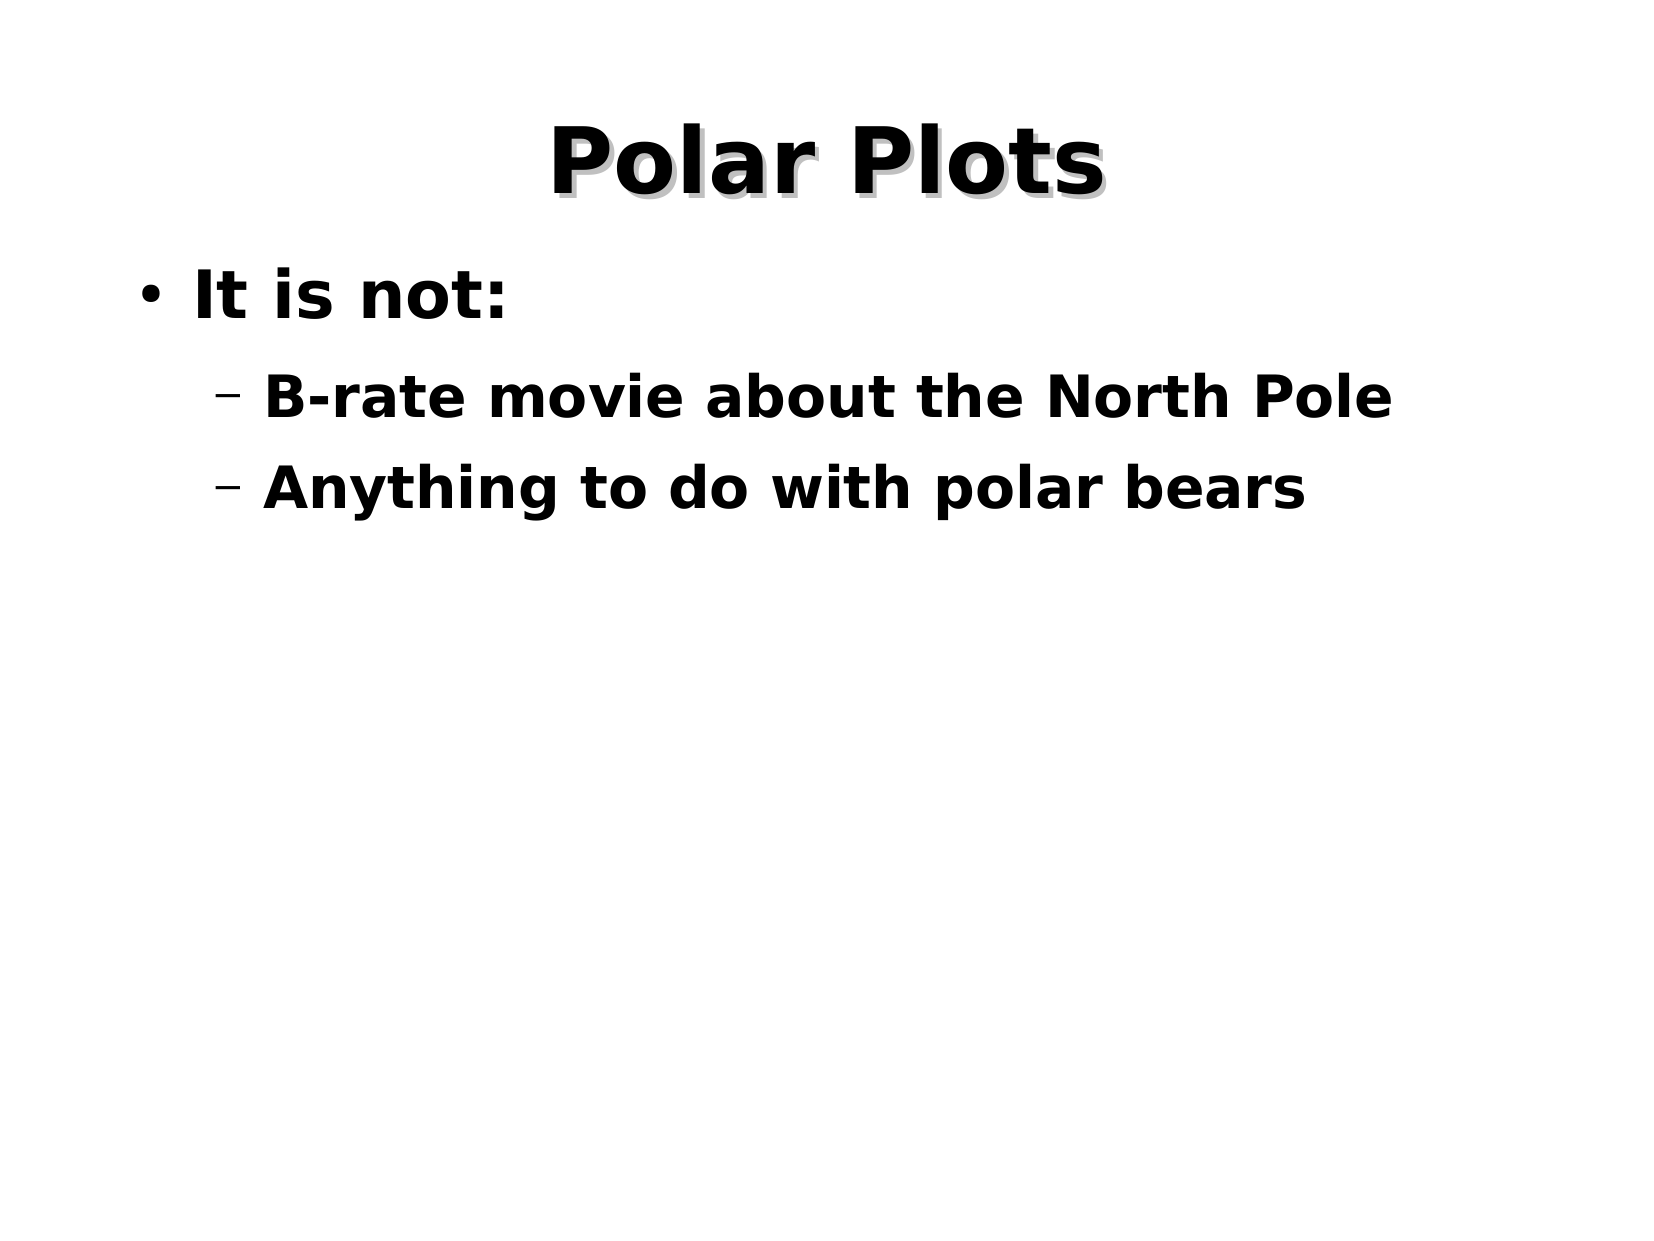

# Polar Plots
It is not:
B-rate movie about the North Pole
Anything to do with polar bears